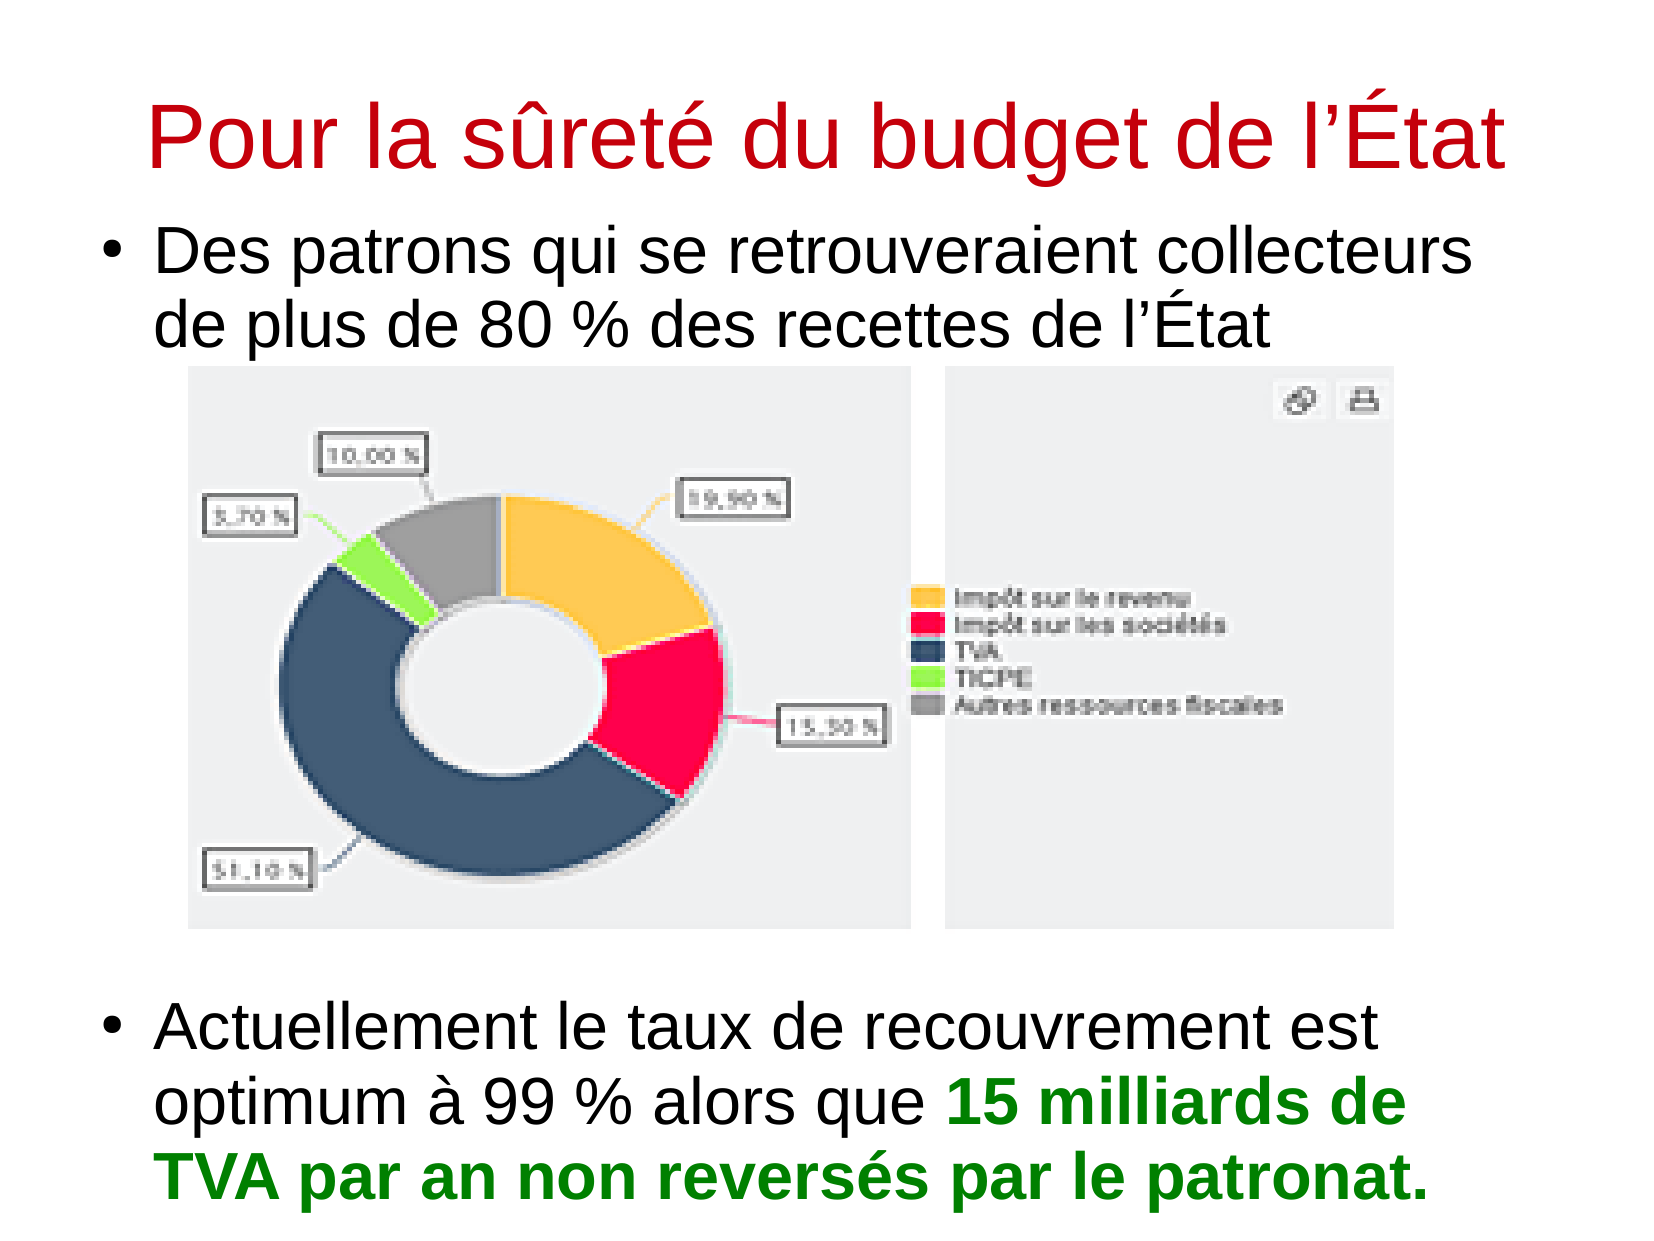

# Pour la sûreté du budget de l’État
Des patrons qui se retrouveraient collecteurs de plus de 80 % des recettes de l’État
Actuellement le taux de recouvrement est optimum à 99 % alors que 15 milliards de TVA par an non reversés par le patronat.